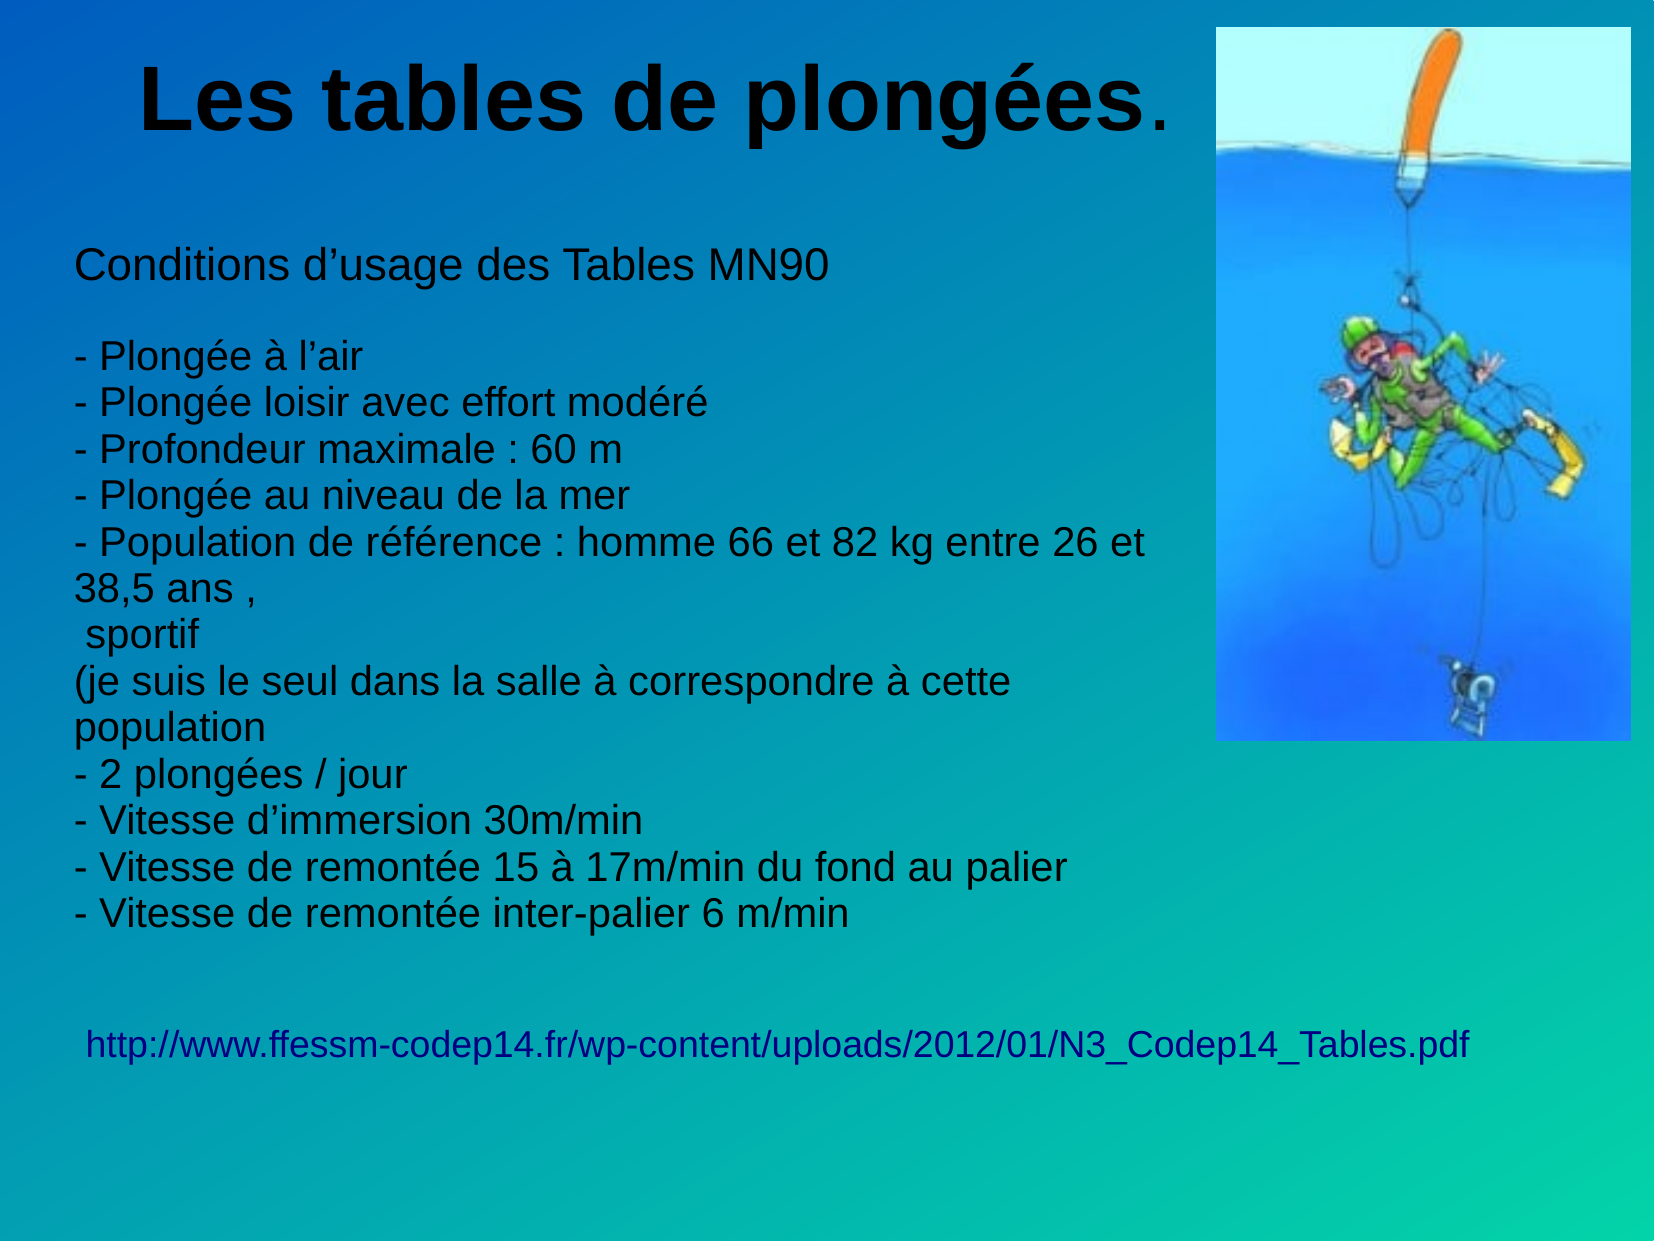

# Les tables de plongées.
Conditions d’usage des Tables MN90
- Plongée à l’air
- Plongée loisir avec effort modéré
- Profondeur maximale : 60 m
- Plongée au niveau de la mer
- Population de référence : homme 66 et 82 kg entre 26 et 38,5 ans ,
 sportif
(je suis le seul dans la salle à correspondre à cette
population
- 2 plongées / jour
- Vitesse d’immersion 30m/min
- Vitesse de remontée 15 à 17m/min du fond au palier
- Vitesse de remontée inter-palier 6 m/min
http://www.ffessm-codep14.fr/wp-content/uploads/2012/01/N3_Codep14_Tables.pdf